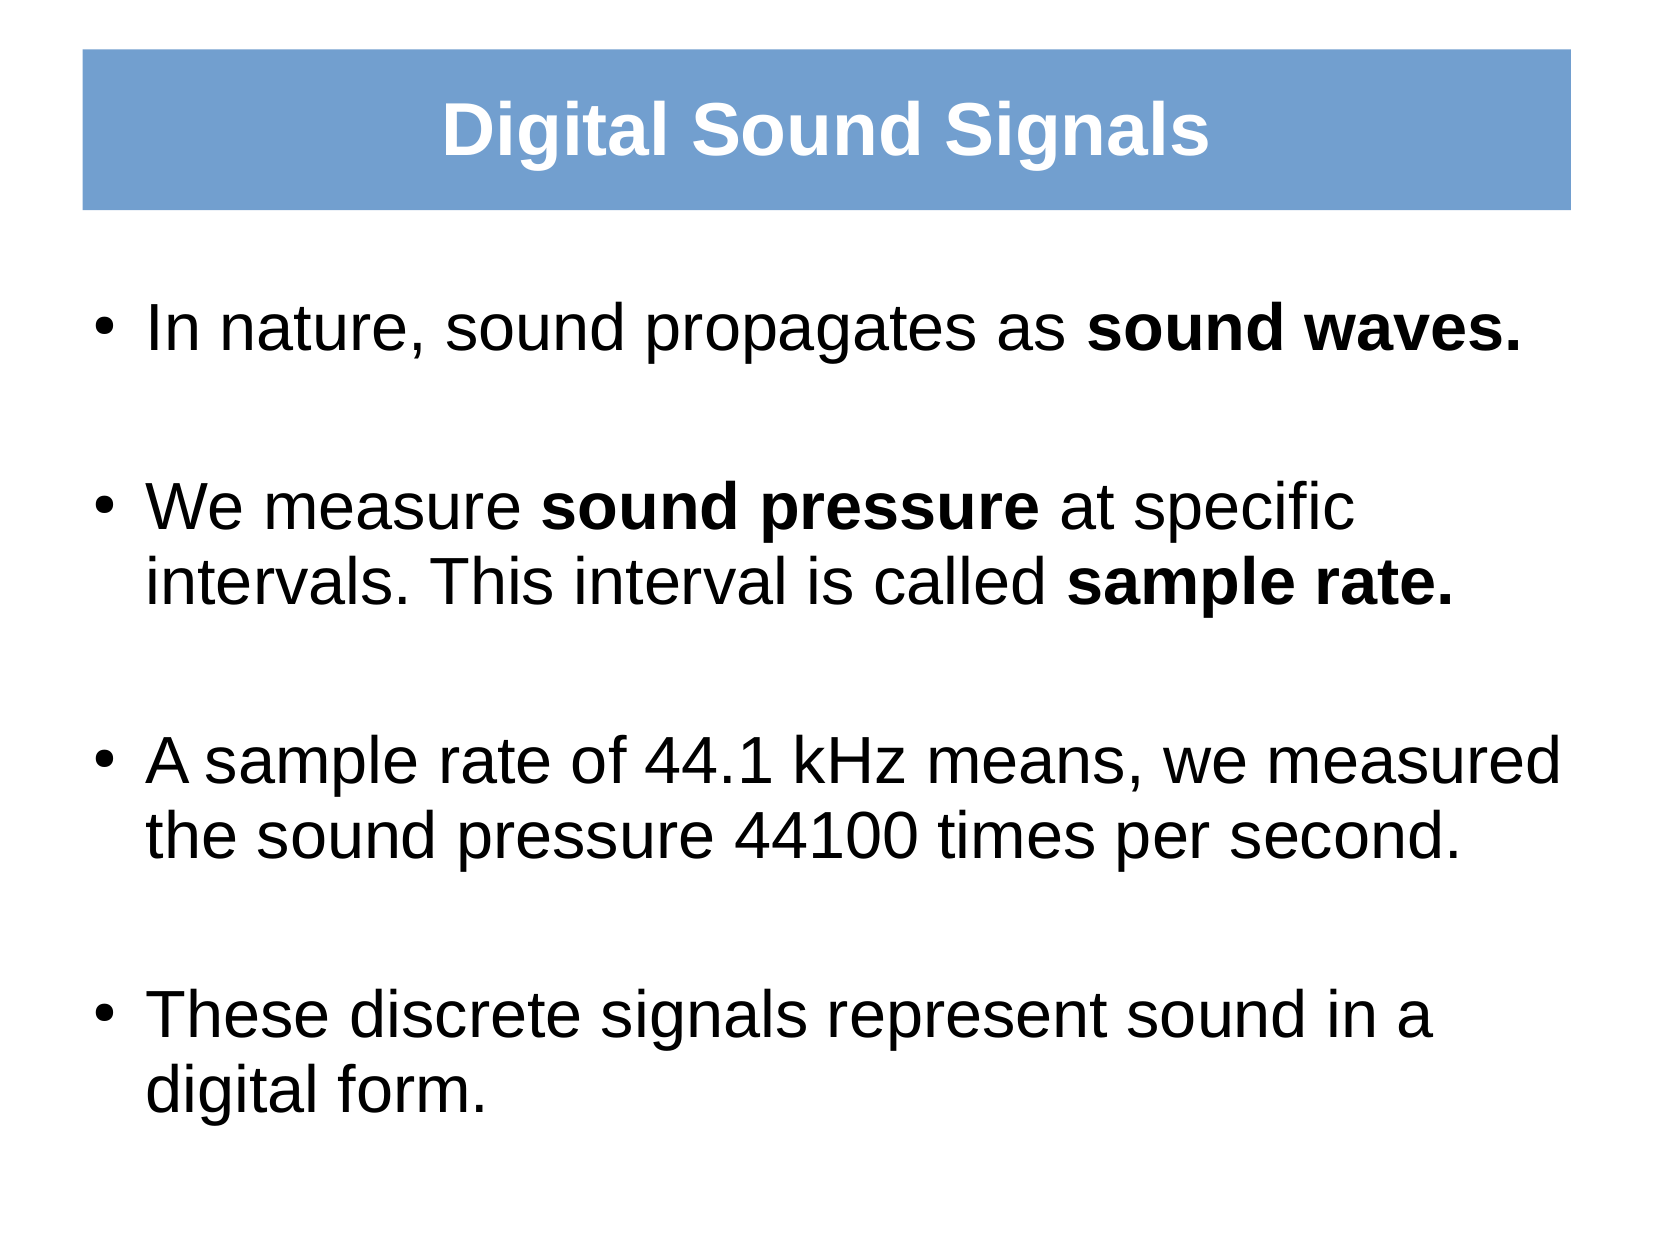

# Digital Sound Signals
In nature, sound propagates as sound waves.
We measure sound pressure at specific intervals. This interval is called sample rate.
A sample rate of 44.1 kHz means, we measured the sound pressure 44100 times per second.
These discrete signals represent sound in a digital form.